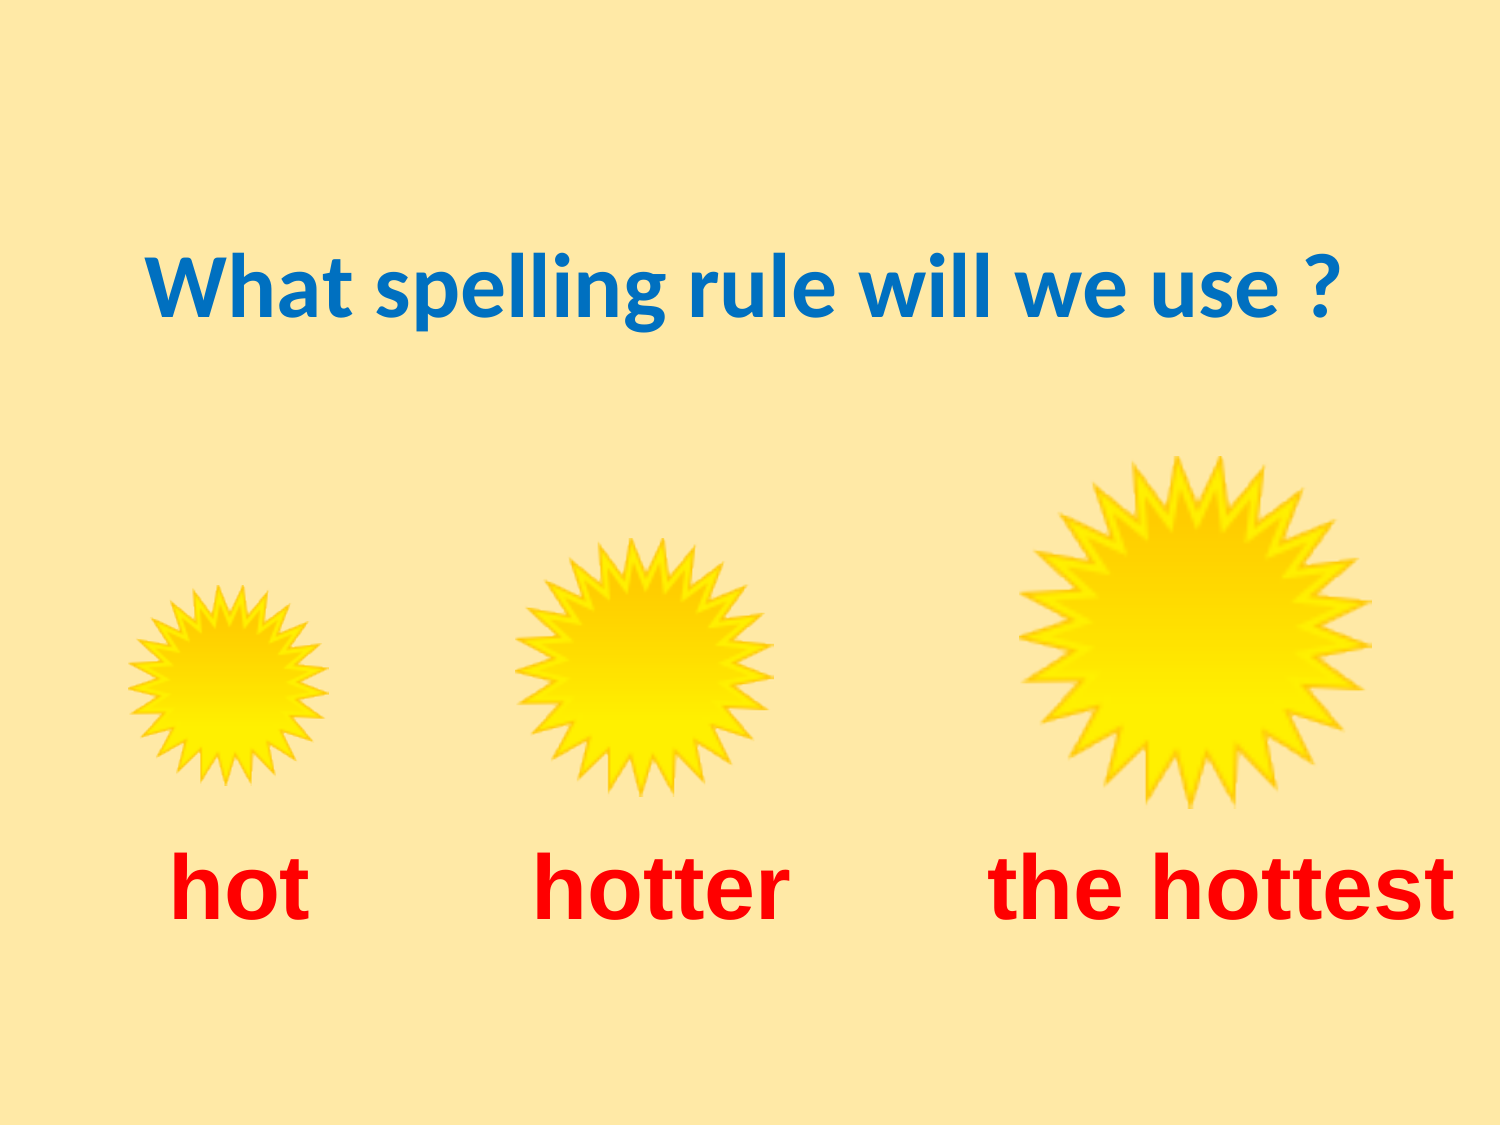

# What spelling rule will we use ?
hot
hotter
the hottest